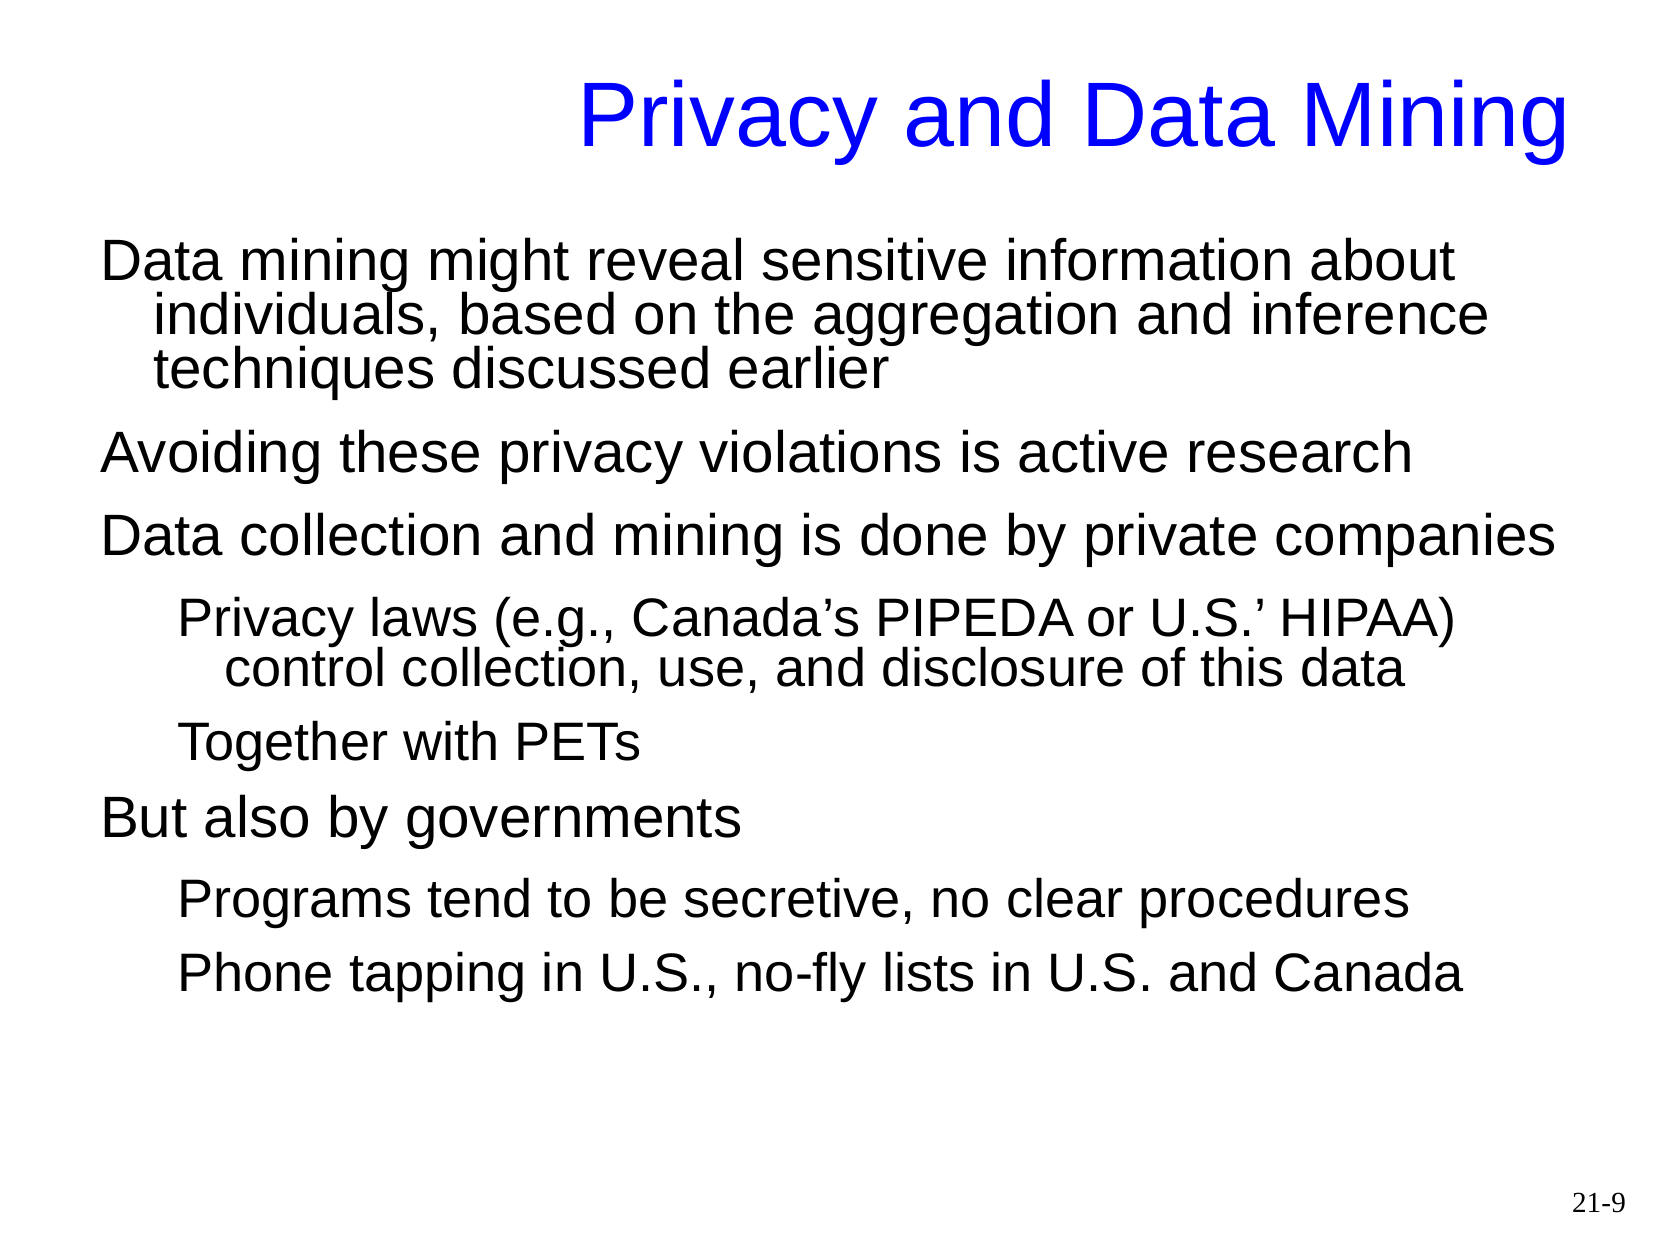

# Privacy and Data Mining
Data mining might reveal sensitive information about individuals, based on the aggregation and inference techniques discussed earlier
Avoiding these privacy violations is active research
Data collection and mining is done by private companies
Privacy laws (e.g., Canada’s PIPEDA or U.S.’ HIPAA) control collection, use, and disclosure of this data
Together with PETs
But also by governments
Programs tend to be secretive, no clear procedures
Phone tapping in U.S., no-fly lists in U.S. and Canada